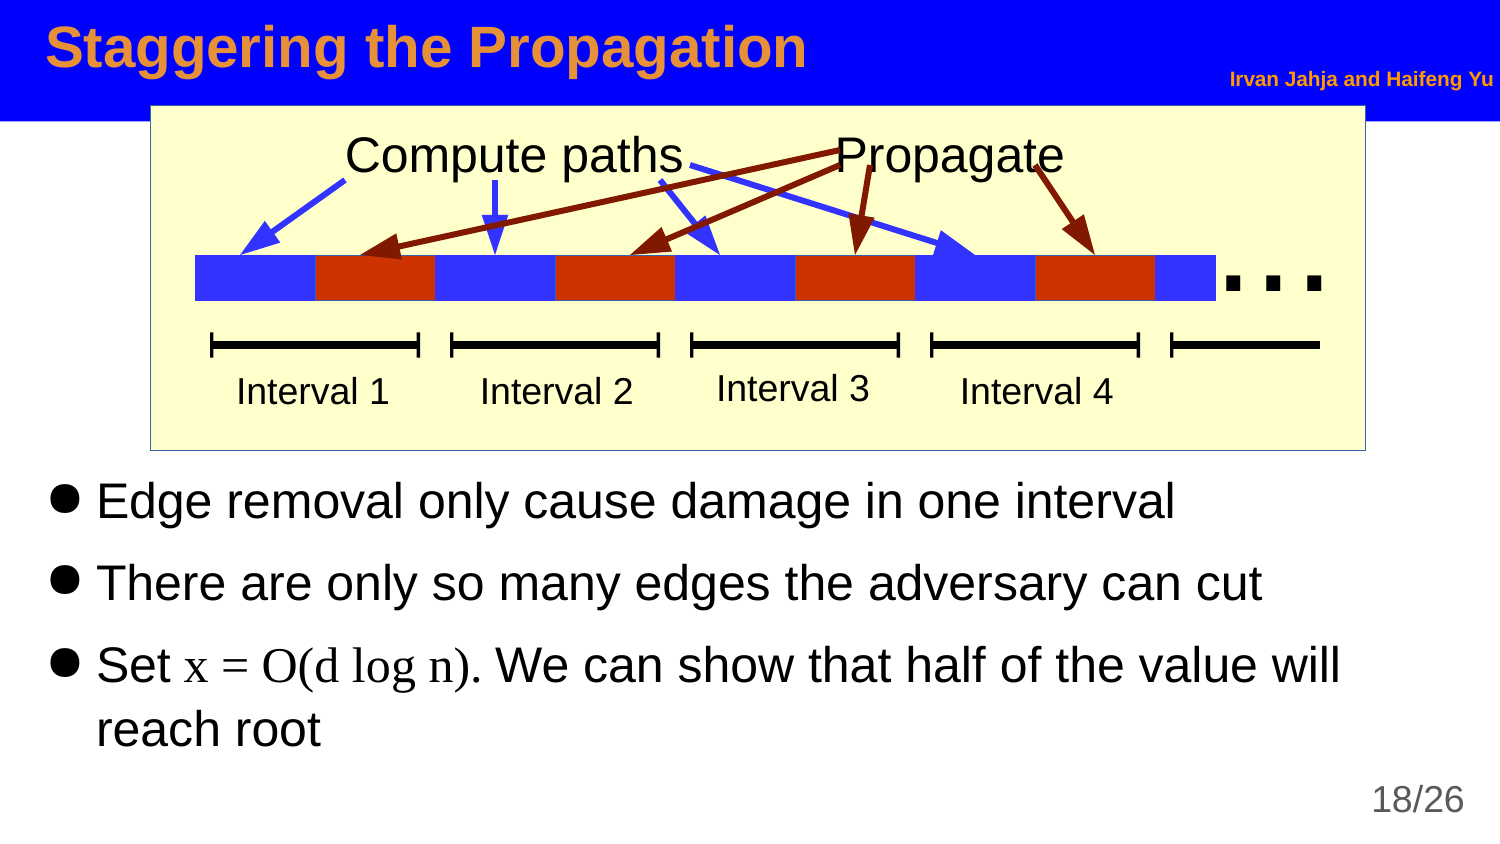

# Staggering the Propagation
Compute paths
Propagate
...
Interval 3
Interval 1
Interval 2
Interval 4
Edge removal only cause damage in one interval
There are only so many edges the adversary can cut
Set x = O(d log n). We can show that half of the value will reach root
18